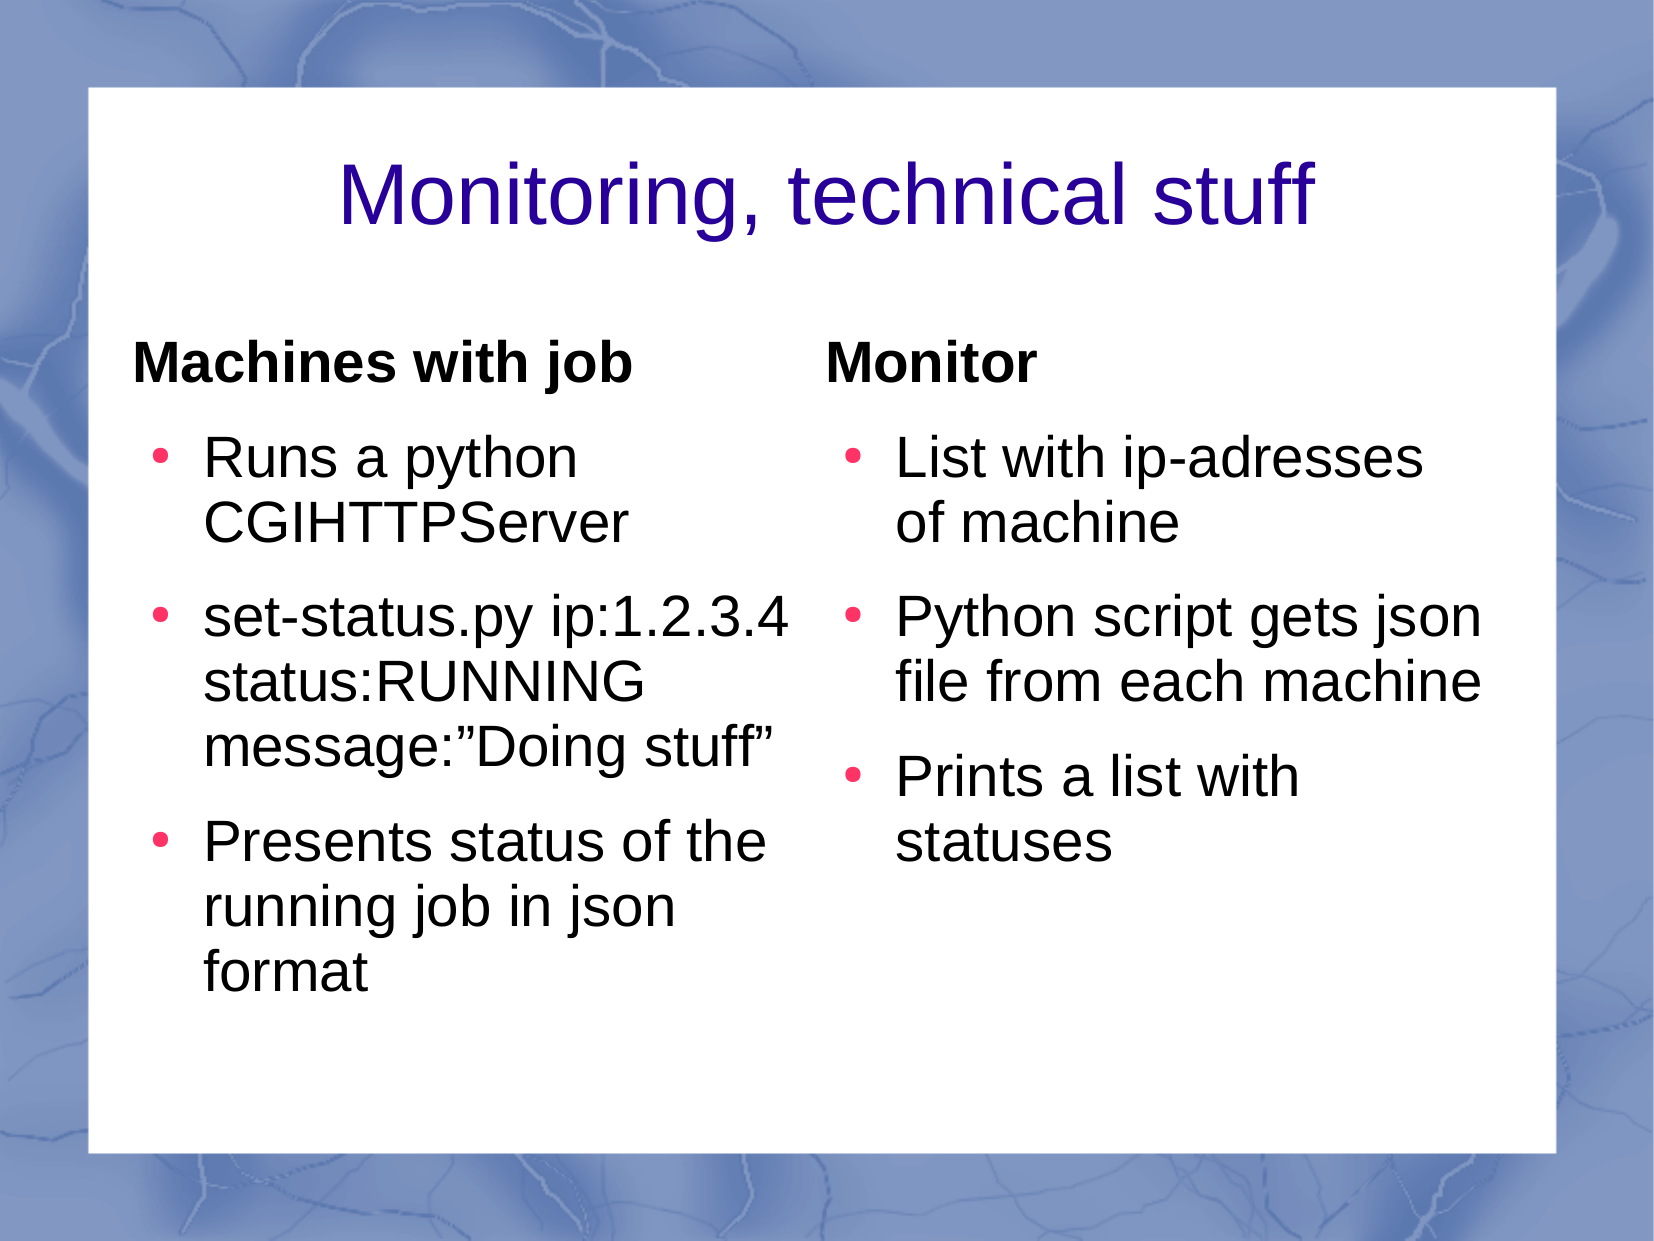

# Monitoring, technical stuff
Machines with job
Runs a python CGIHTTPServer
set-status.py ip:1.2.3.4 status:RUNNING message:”Doing stuff”
Presents status of the running job in json format
Monitor
List with ip-adresses of machine
Python script gets json file from each machine
Prints a list with statuses